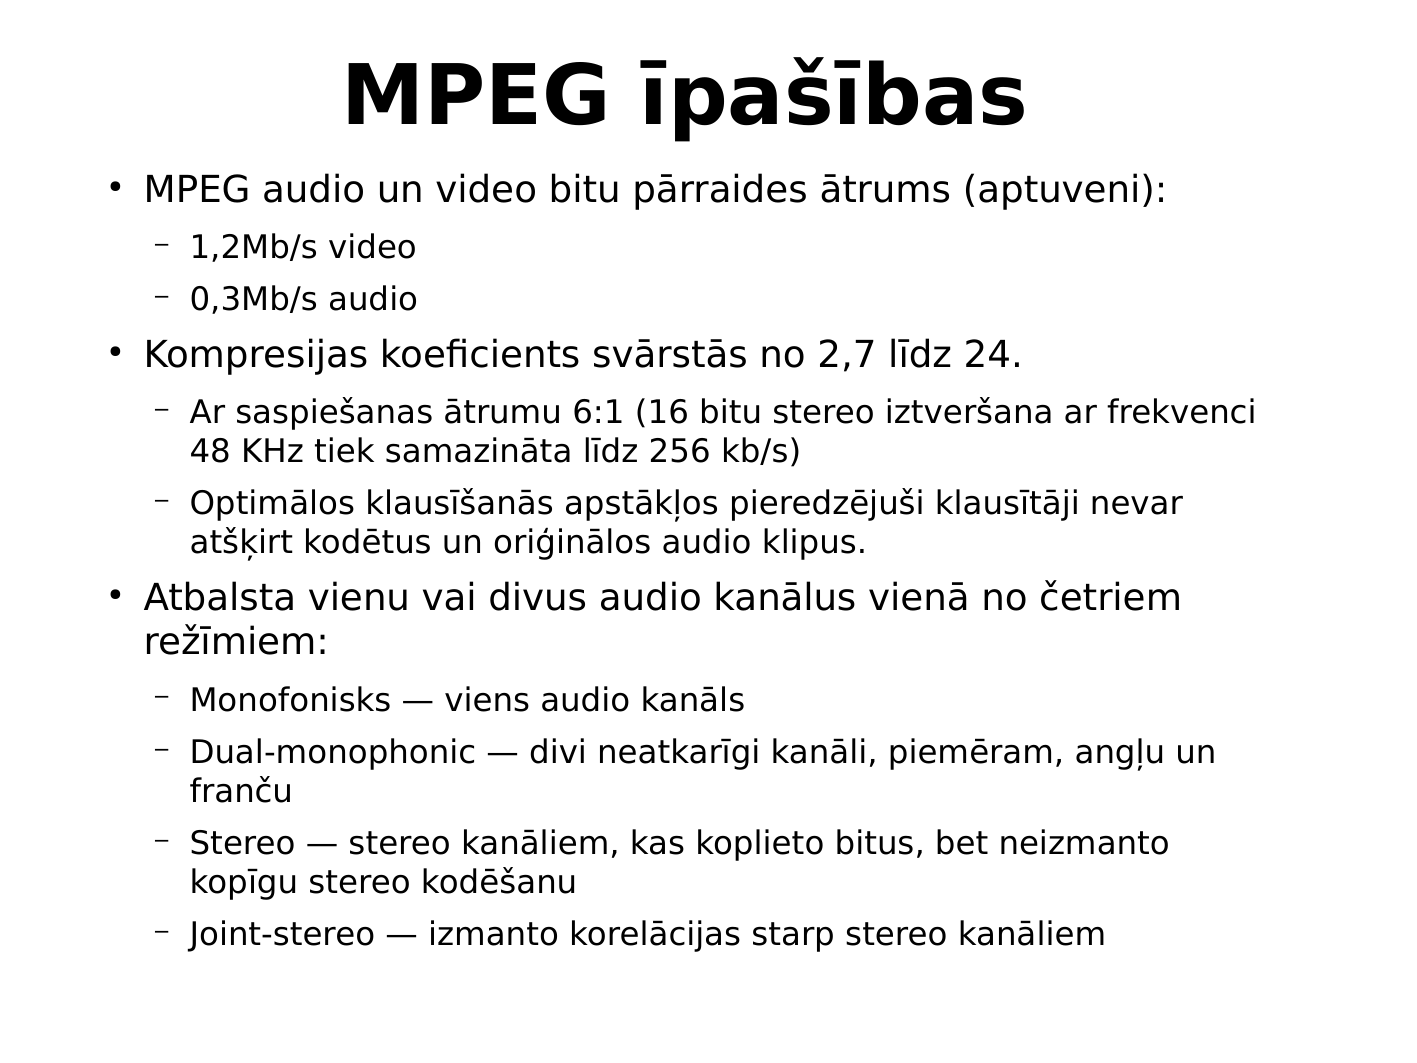

# MPEG īpašības
MPEG audio un video bitu pārraides ātrums (aptuveni):
1,2Mb/s video
0,3Mb/s audio
Kompresijas koeficients svārstās no 2,7 līdz 24.
Ar saspiešanas ātrumu 6:1 (16 bitu stereo iztveršana ar frekvenci 48 KHz tiek samazināta līdz 256 kb/s)
Optimālos klausīšanās apstākļos pieredzējuši klausītāji nevar atšķirt kodētus un oriģinālos audio klipus.
Atbalsta vienu vai divus audio kanālus vienā no četriem režīmiem:
Monofonisks — viens audio kanāls
Dual-monophonic — divi neatkarīgi kanāli, piemēram, angļu un franču
Stereo — stereo kanāliem, kas koplieto bitus, bet neizmanto kopīgu stereo kodēšanu
Joint-stereo — izmanto korelācijas starp stereo kanāliem